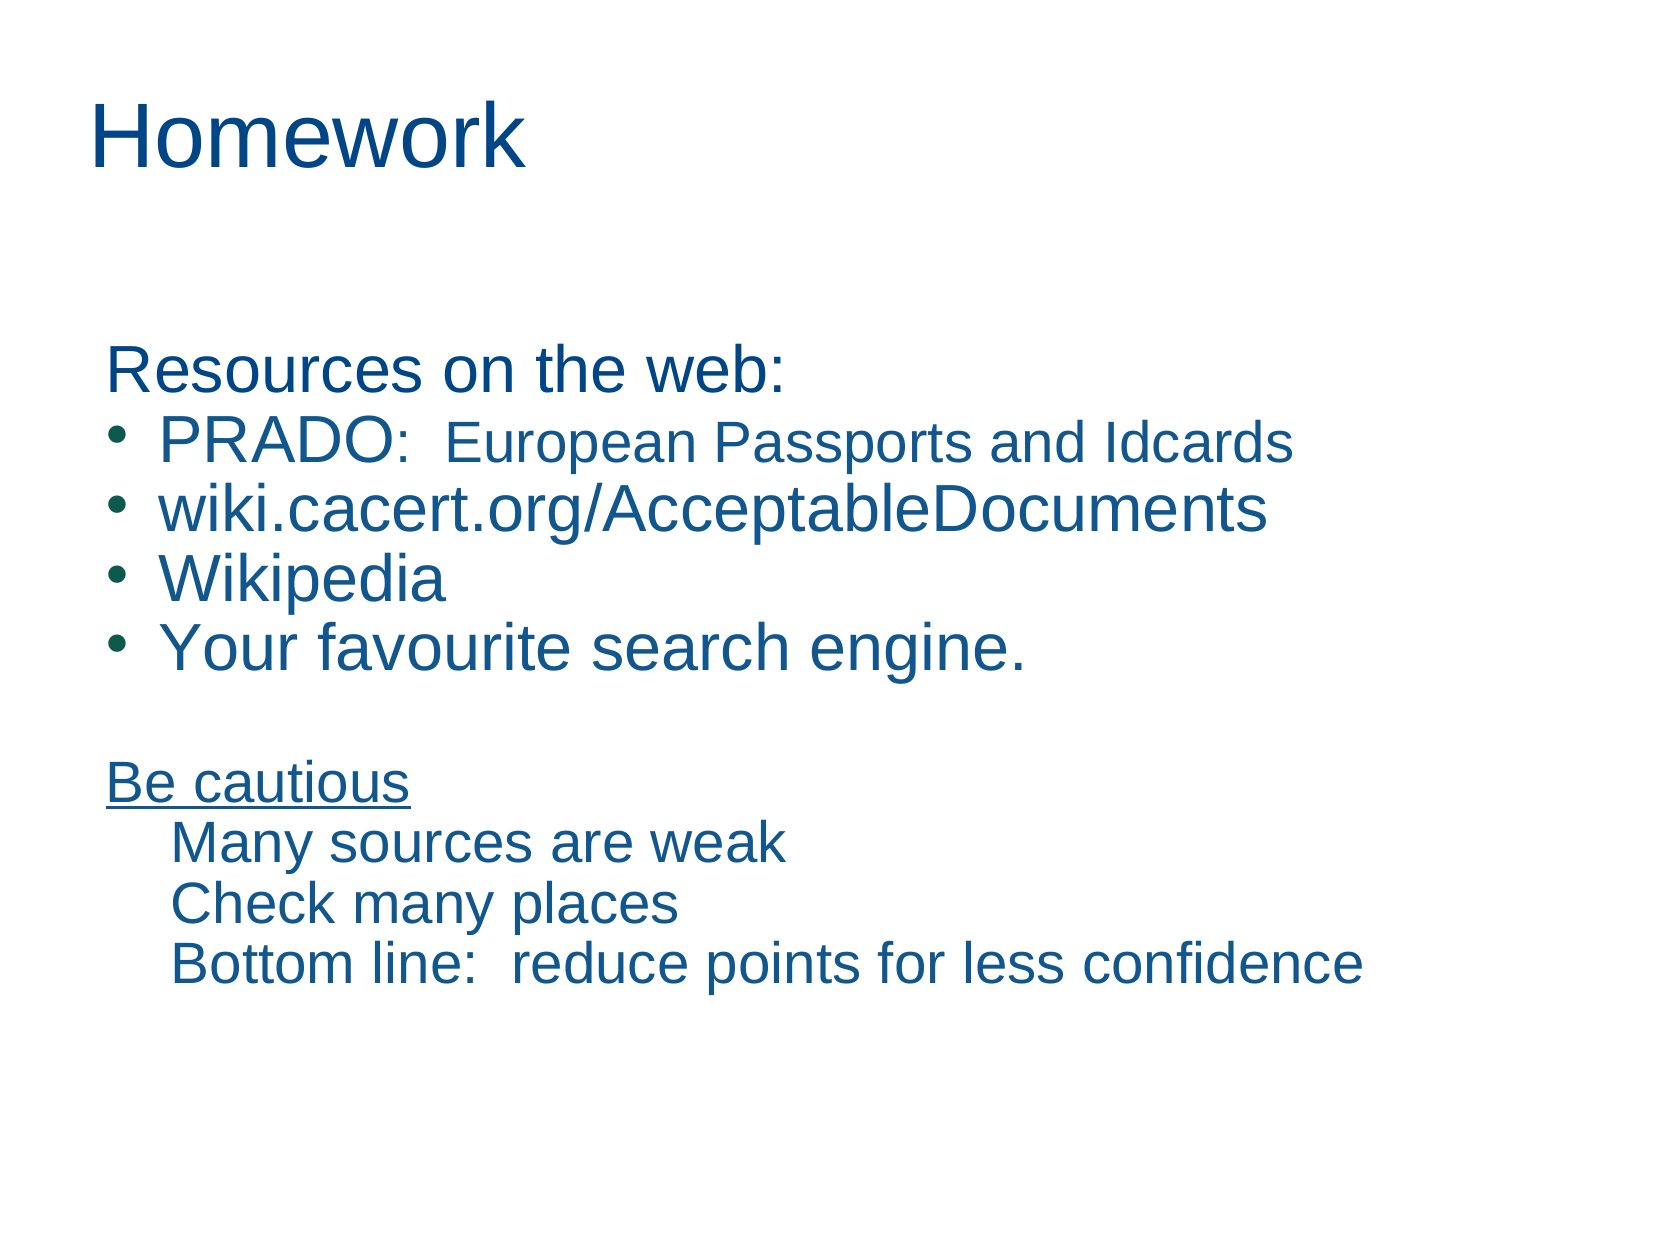

# Homework
Resources on the web:
PRADO: European Passports and Idcards
wiki.cacert.org/AcceptableDocuments
Wikipedia
Your favourite search engine.
Be cautious
 Many sources are weak
 Check many places
 Bottom line: reduce points for less confidence